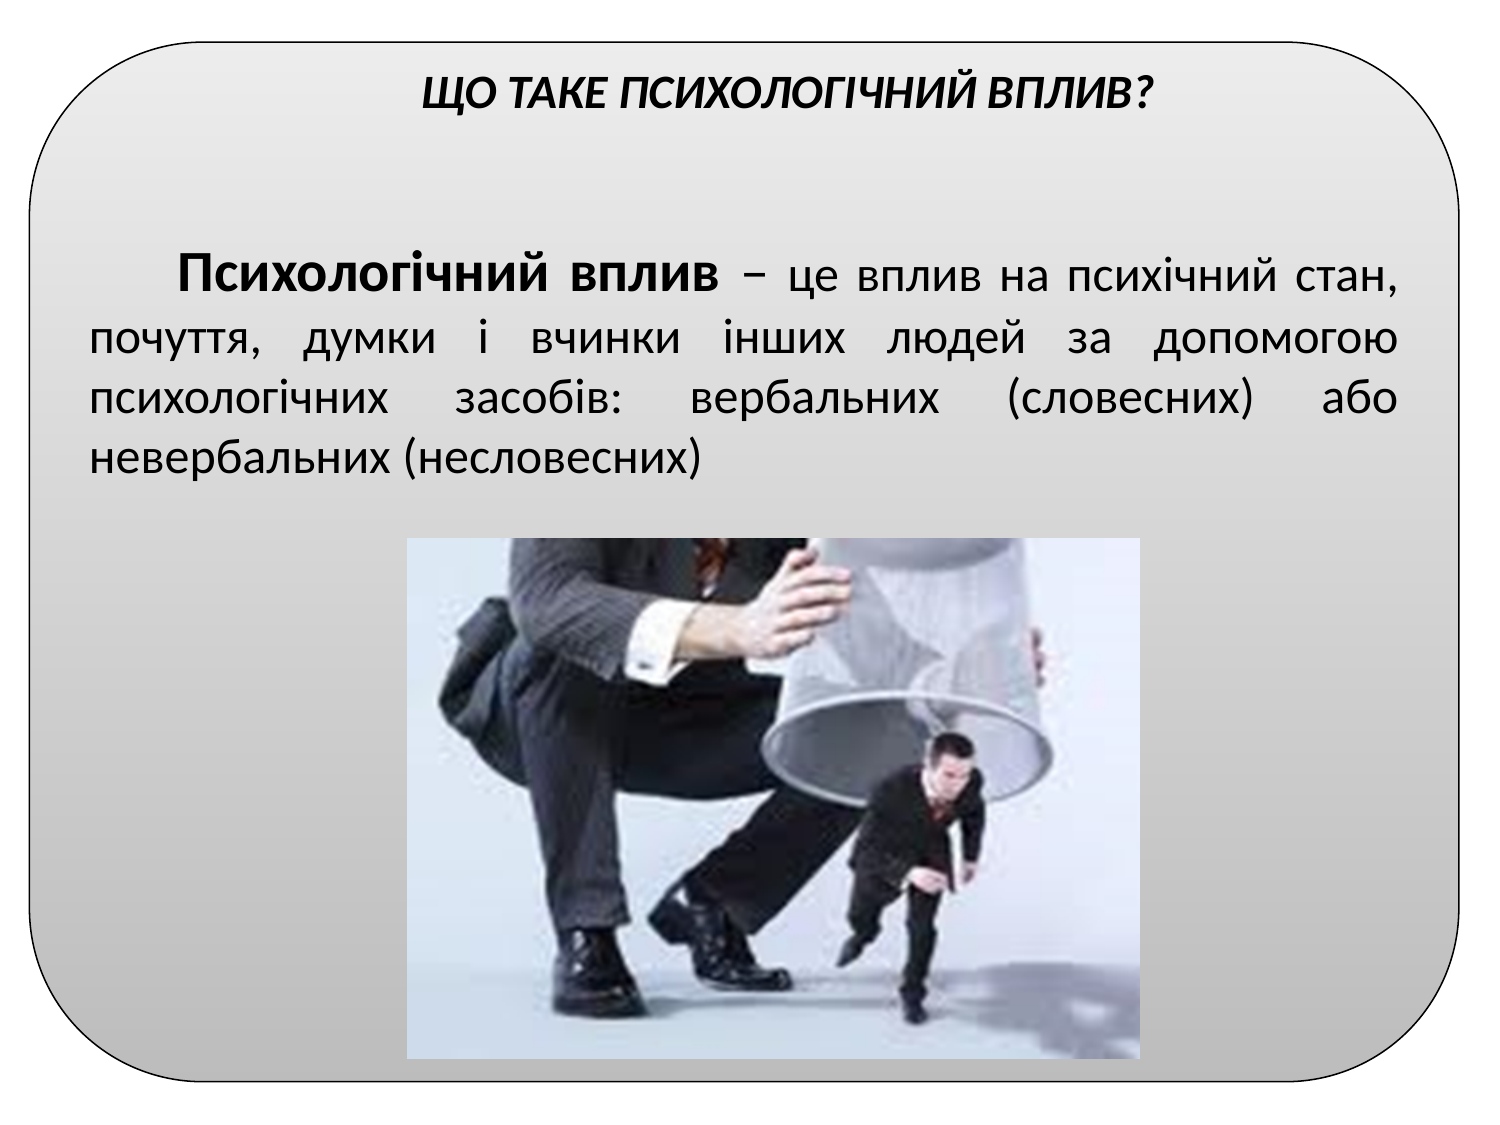

ЩО ТАКЕ ПСИХОЛОГІЧНИЙ ВПЛИВ?
Психологічний вплив – це вплив на психічний стан, почуття, думки і вчинки інших людей за допомогою психологічних засобів: вербальних (словесних) або невербальних (несловесних)